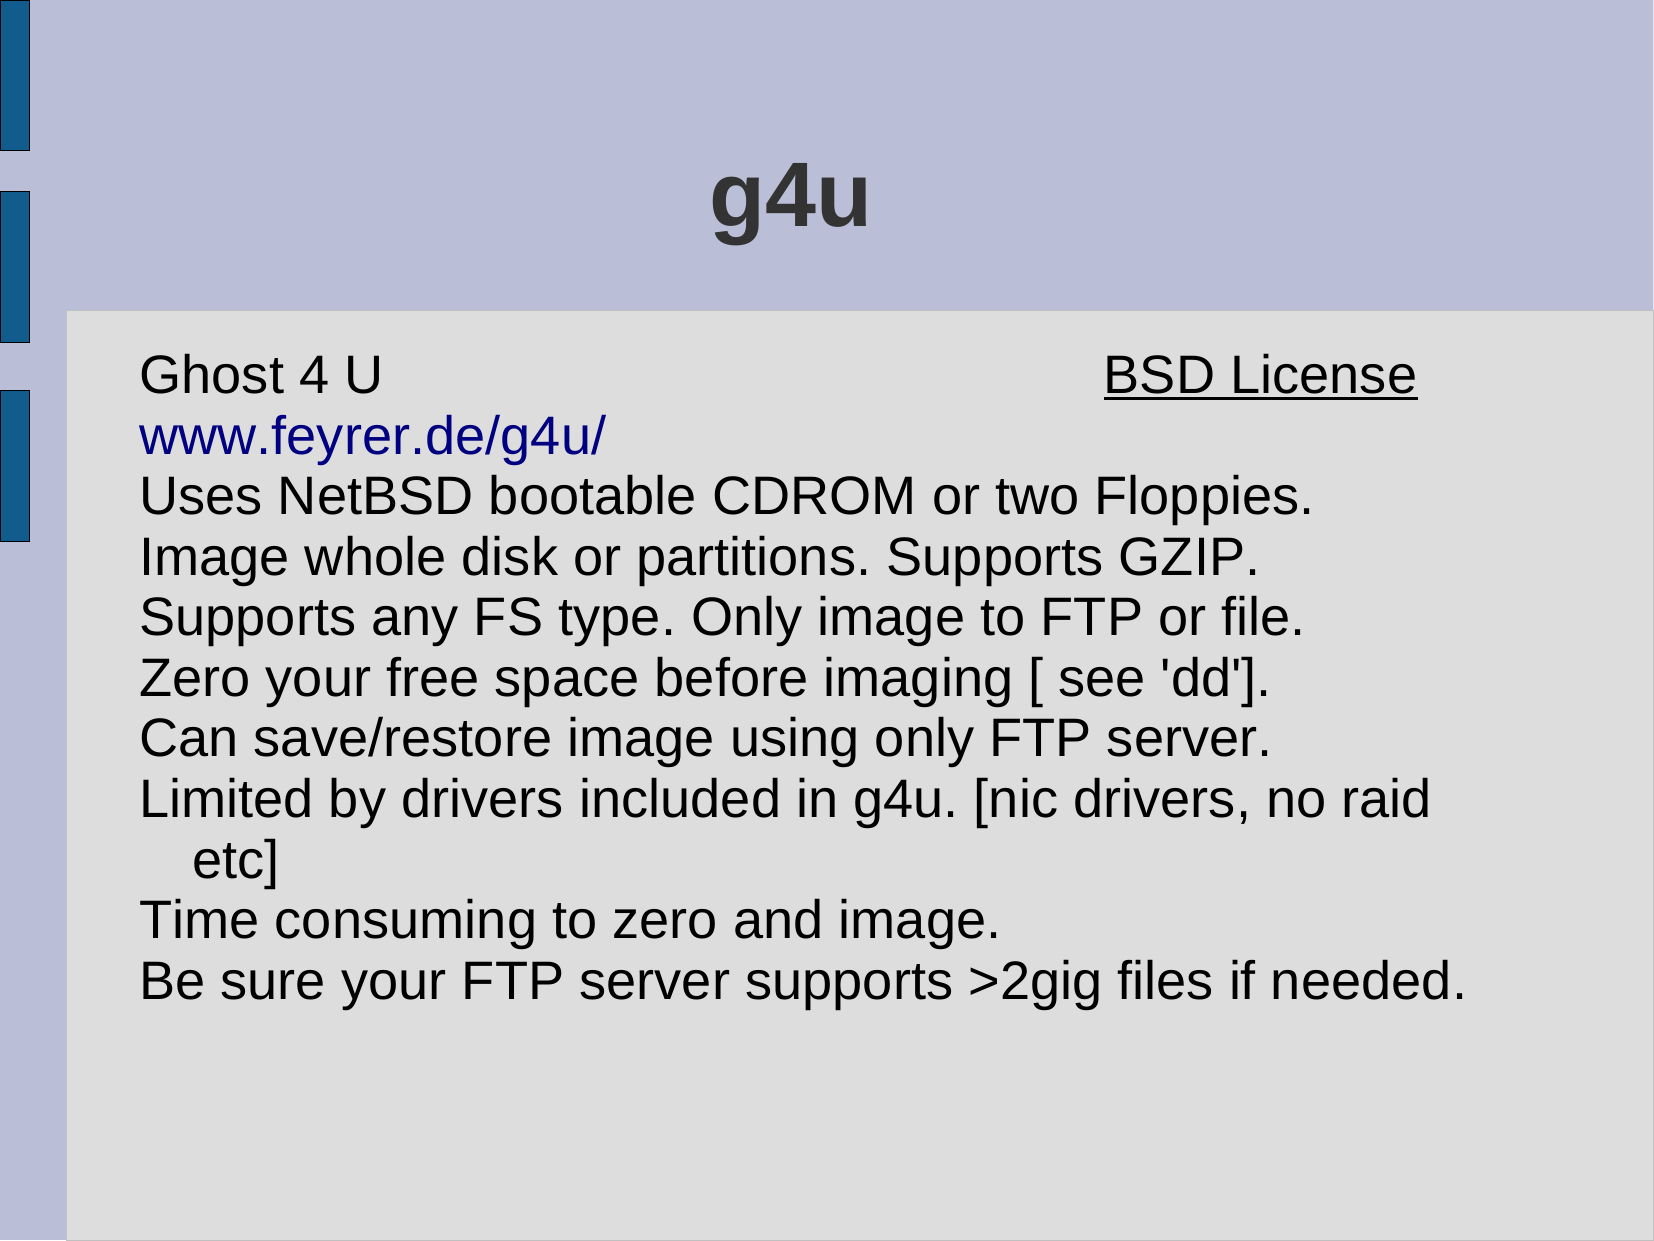

# g4u
Ghost 4 U BSD License
www.feyrer.de/g4u/
Uses NetBSD bootable CDROM or two Floppies.
Image whole disk or partitions. Supports GZIP.
Supports any FS type. Only image to FTP or file.
Zero your free space before imaging [ see 'dd'].
Can save/restore image using only FTP server.
Limited by drivers included in g4u. [nic drivers, no raid etc]
Time consuming to zero and image.
Be sure your FTP server supports >2gig files if needed.